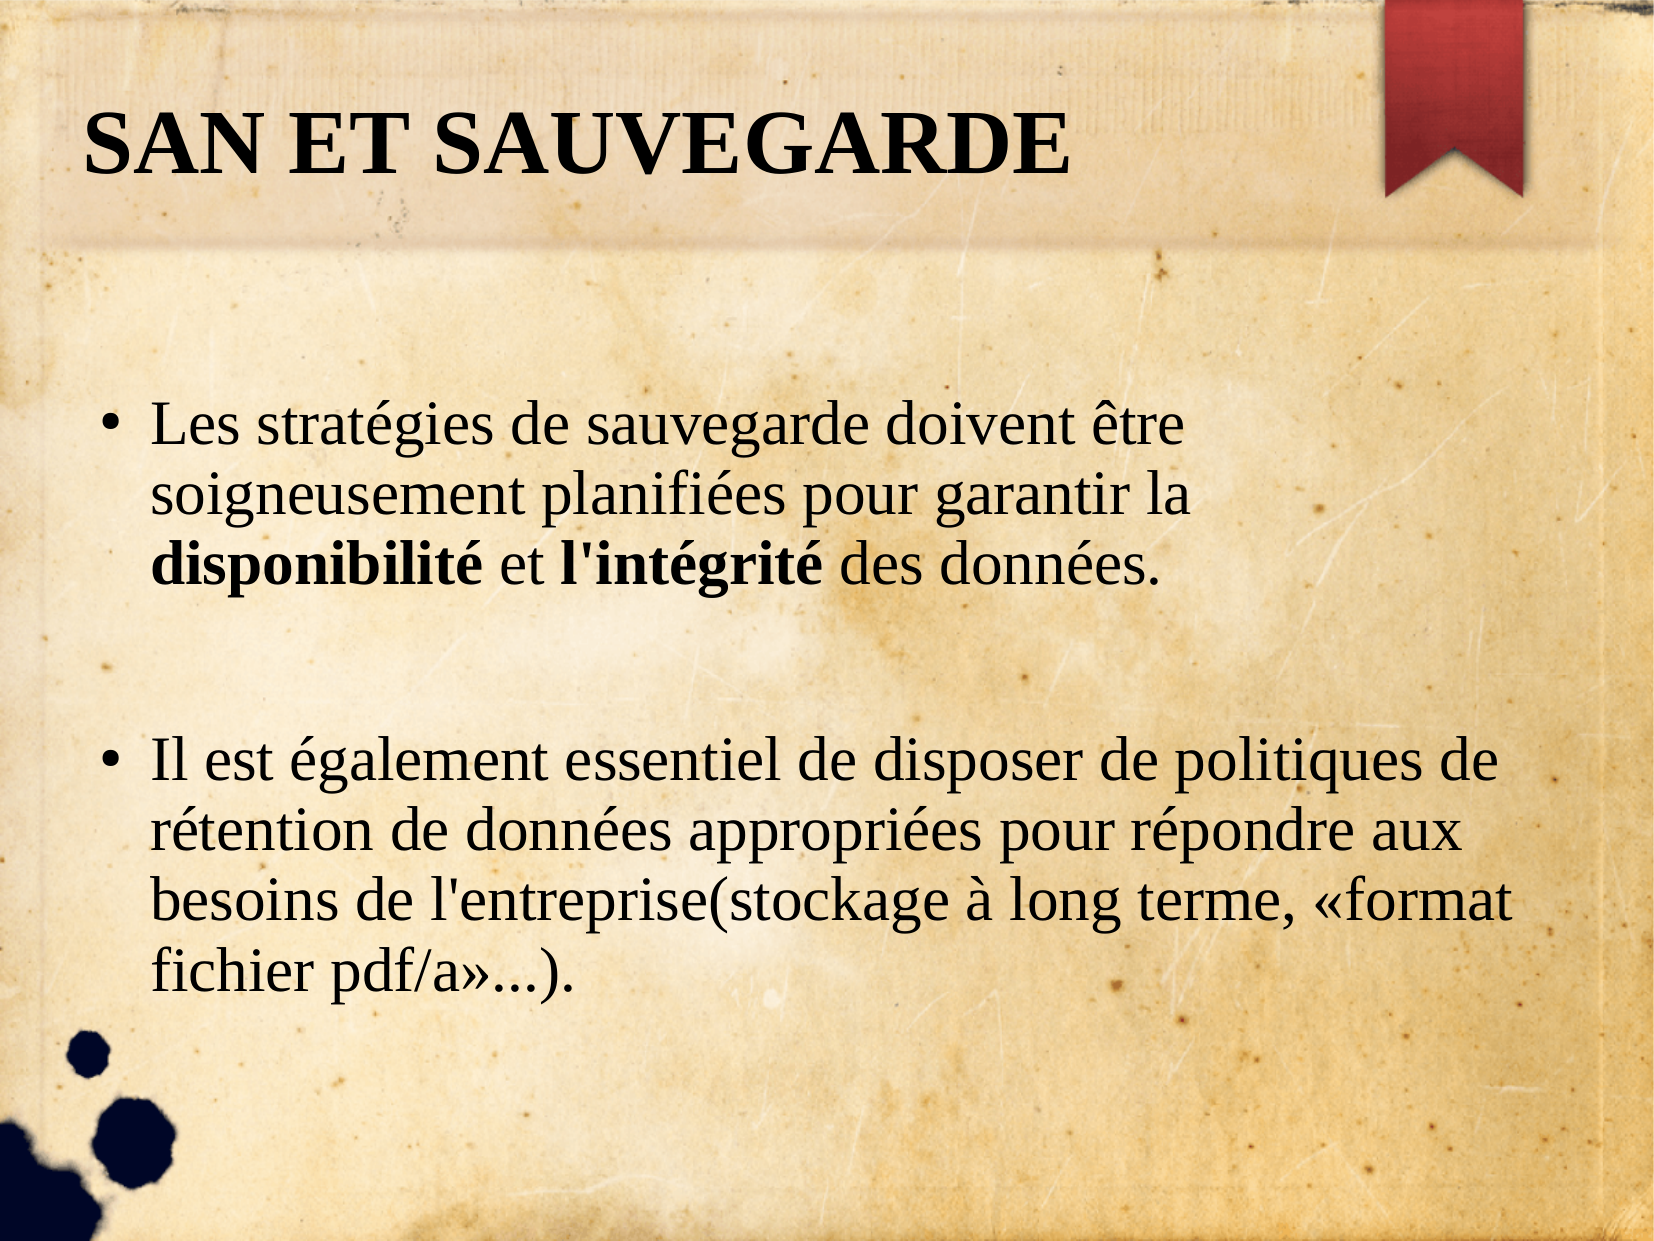

# SAN ET SAUVEGARDE
Les stratégies de sauvegarde doivent être soigneusement planifiées pour garantir la disponibilité et l'intégrité des données.
Il est également essentiel de disposer de politiques de rétention de données appropriées pour répondre aux besoins de l'entreprise(stockage à long terme, «format fichier pdf/a»...).